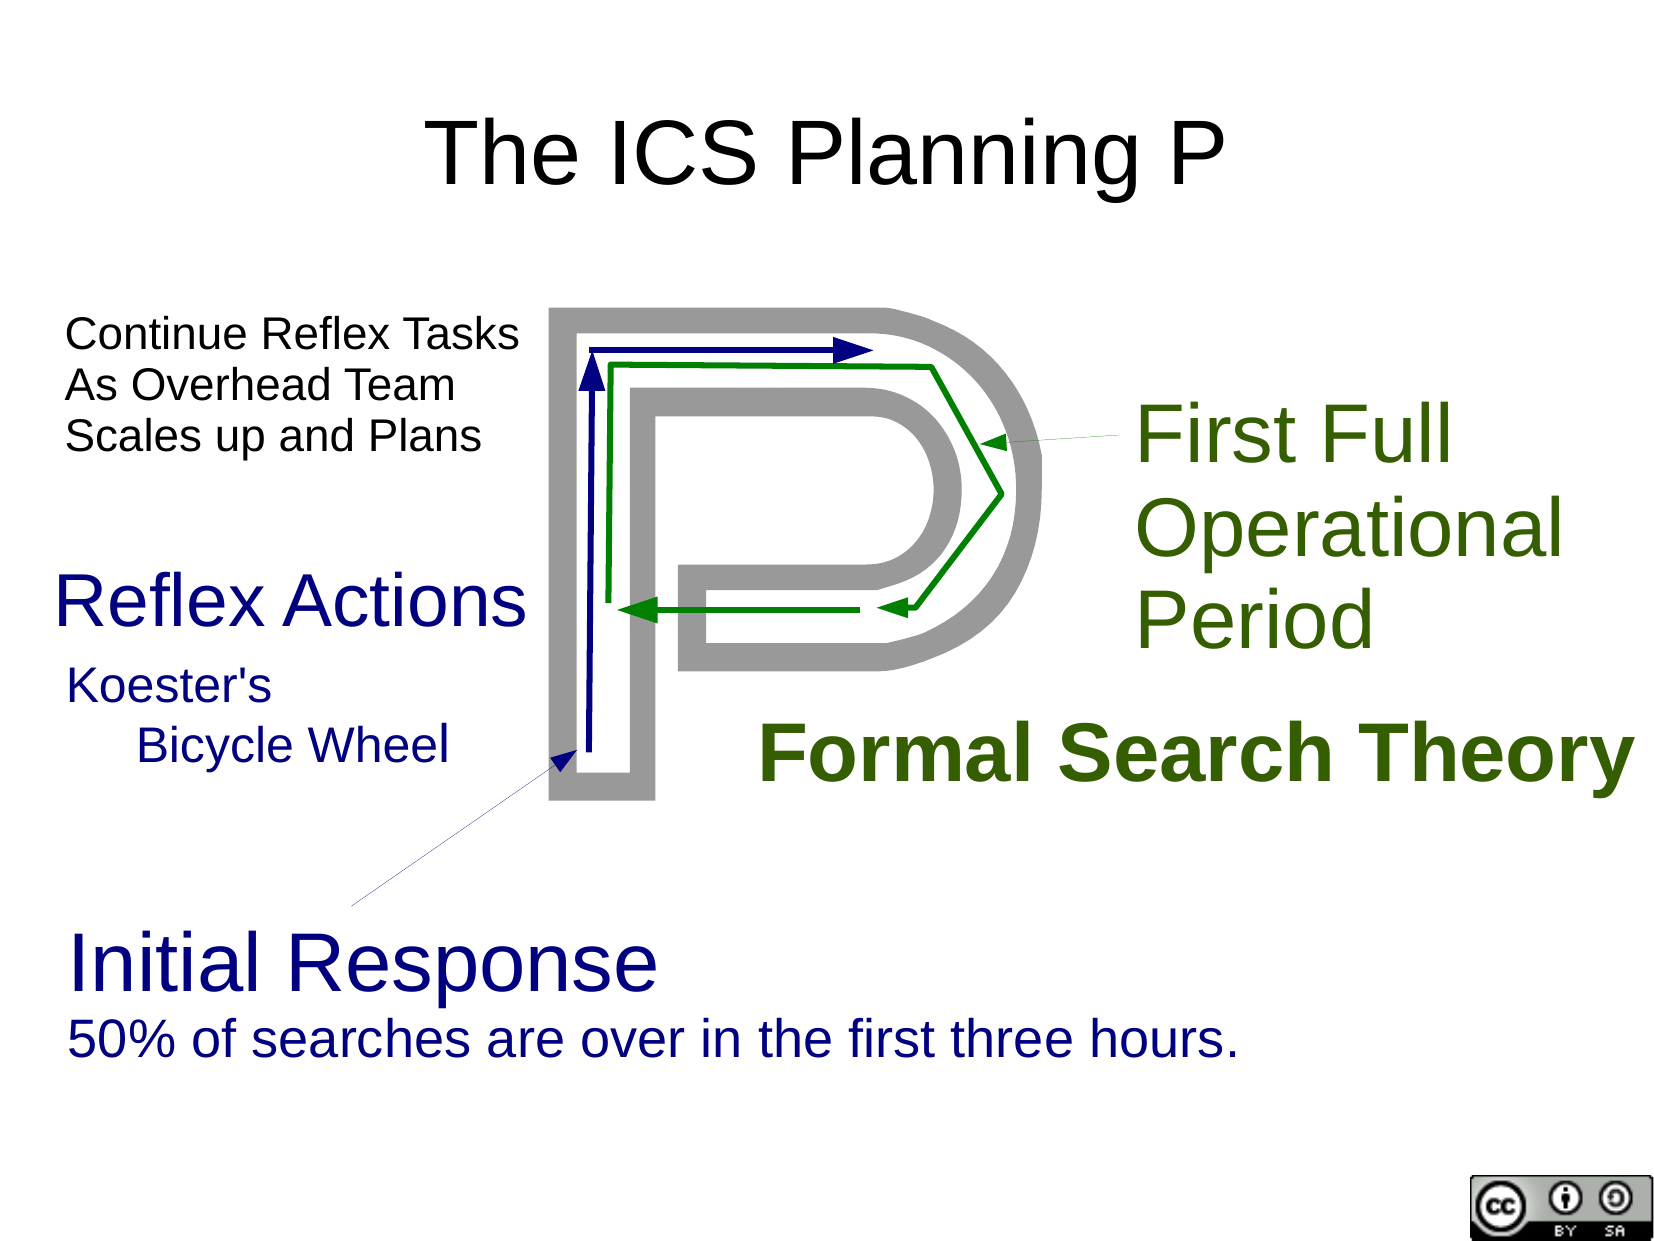

# The ICS Planning P
Continue Reflex Tasks
As Overhead Team
Scales up and Plans
First Full
Operational
Period
Reflex Actions
Koester's
 Bicycle Wheel
Formal Search Theory
Initial Response
50% of searches are over in the first three hours.